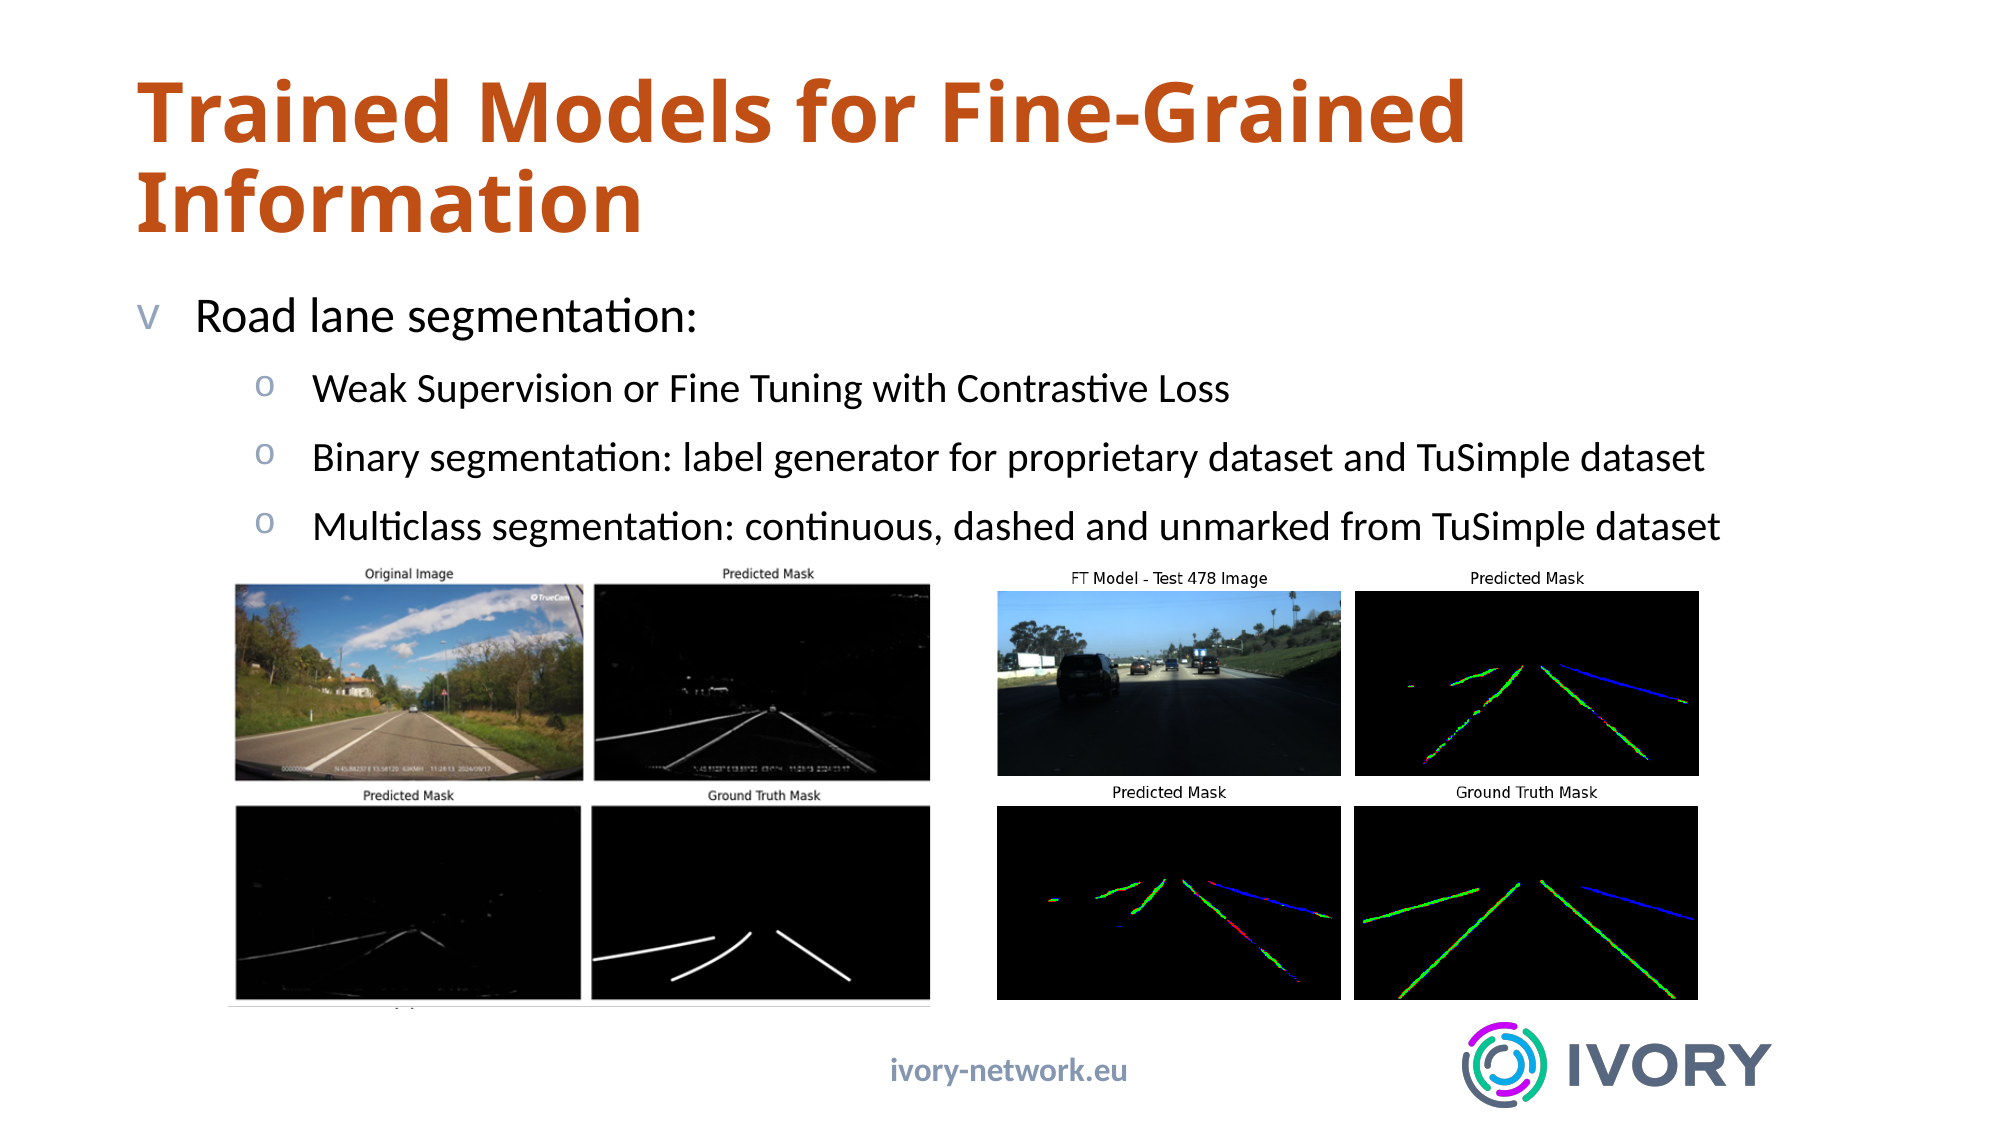

Trained Models for Fine-Grained Information
# Road lane segmentation:
Weak Supervision or Fine Tuning with Contrastive Loss
Binary segmentation: label generator for proprietary dataset and TuSimple dataset
Multiclass segmentation: continuous, dashed and unmarked from TuSimple dataset
ivory-network.eu